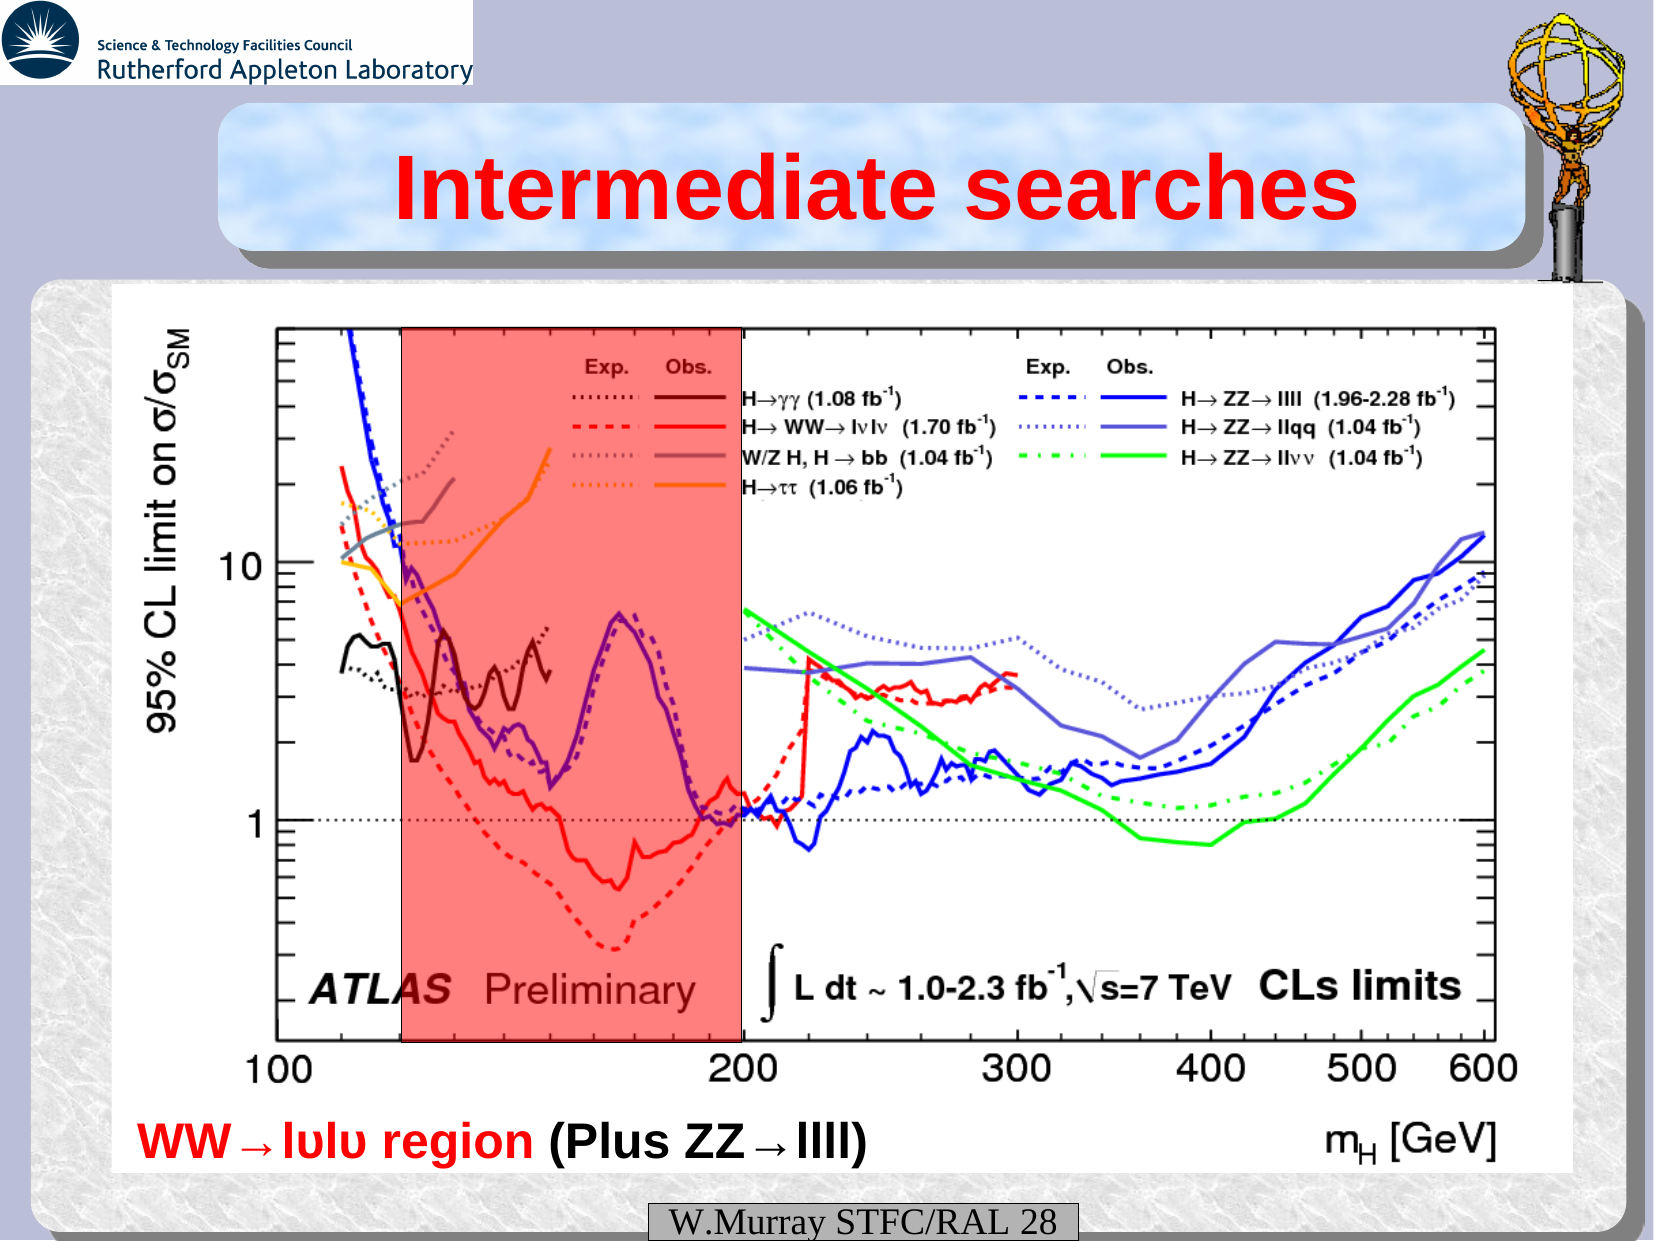

# Intermediate searches
WW→lυlυ region (Plus ZZ→llll)